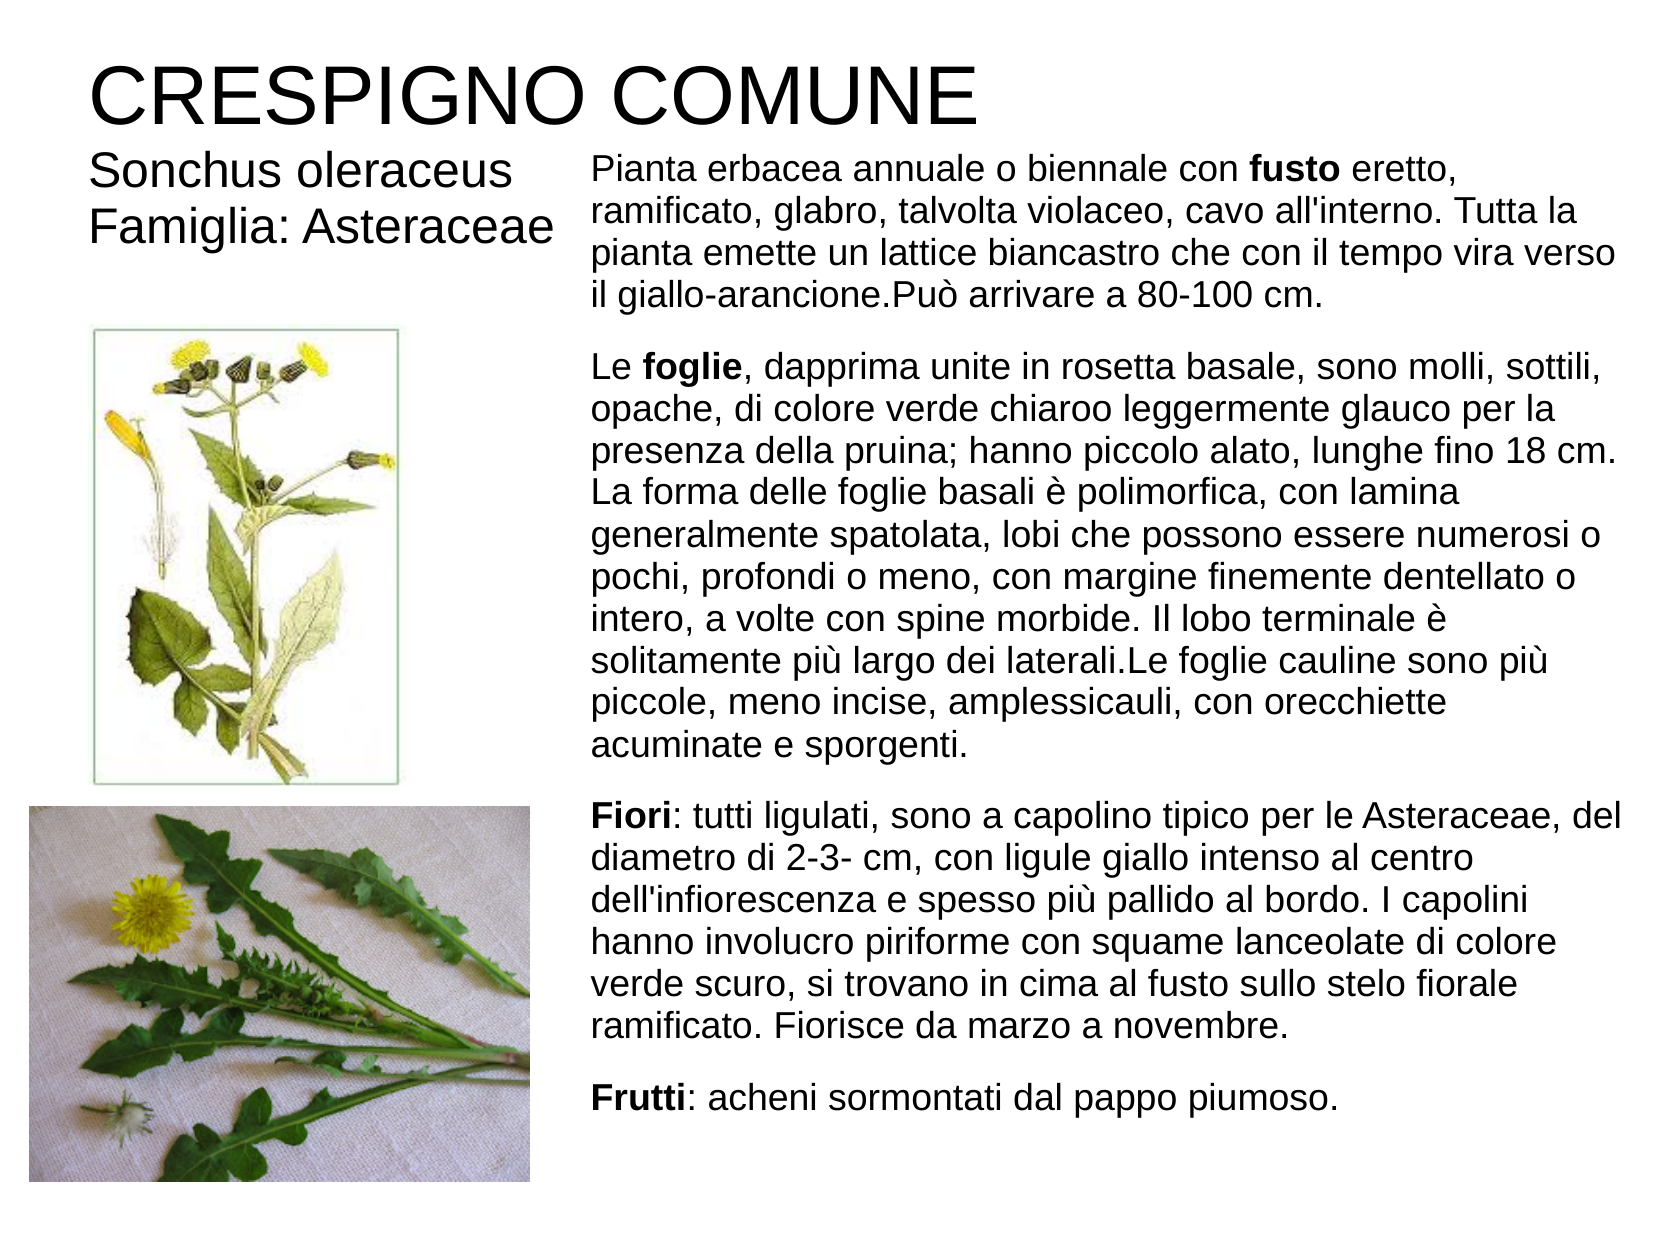

# CRESPIGNO COMUNE Sonchus oleraceus Famiglia: Asteraceae
Pianta erbacea annuale o biennale con fusto eretto, ramificato, glabro, talvolta violaceo, cavo all'interno. Tutta la pianta emette un lattice biancastro che con il tempo vira verso il giallo-arancione.Può arrivare a 80-100 cm.
Le foglie, dapprima unite in rosetta basale, sono molli, sottili, opache, di colore verde chiaroo leggermente glauco per la presenza della pruina; hanno piccolo alato, lunghe fino 18 cm. La forma delle foglie basali è polimorfica, con lamina generalmente spatolata, lobi che possono essere numerosi o pochi, profondi o meno, con margine finemente dentellato o intero, a volte con spine morbide. Il lobo terminale è solitamente più largo dei laterali.Le foglie cauline sono più piccole, meno incise, amplessicauli, con orecchiette acuminate e sporgenti.
Fiori: tutti ligulati, sono a capolino tipico per le Asteraceae, del diametro di 2-3- cm, con ligule giallo intenso al centro dell'infiorescenza e spesso più pallido al bordo. I capolini hanno involucro piriforme con squame lanceolate di colore verde scuro, si trovano in cima al fusto sullo stelo fiorale ramificato. Fiorisce da marzo a novembre.
Frutti: acheni sormontati dal pappo piumoso.